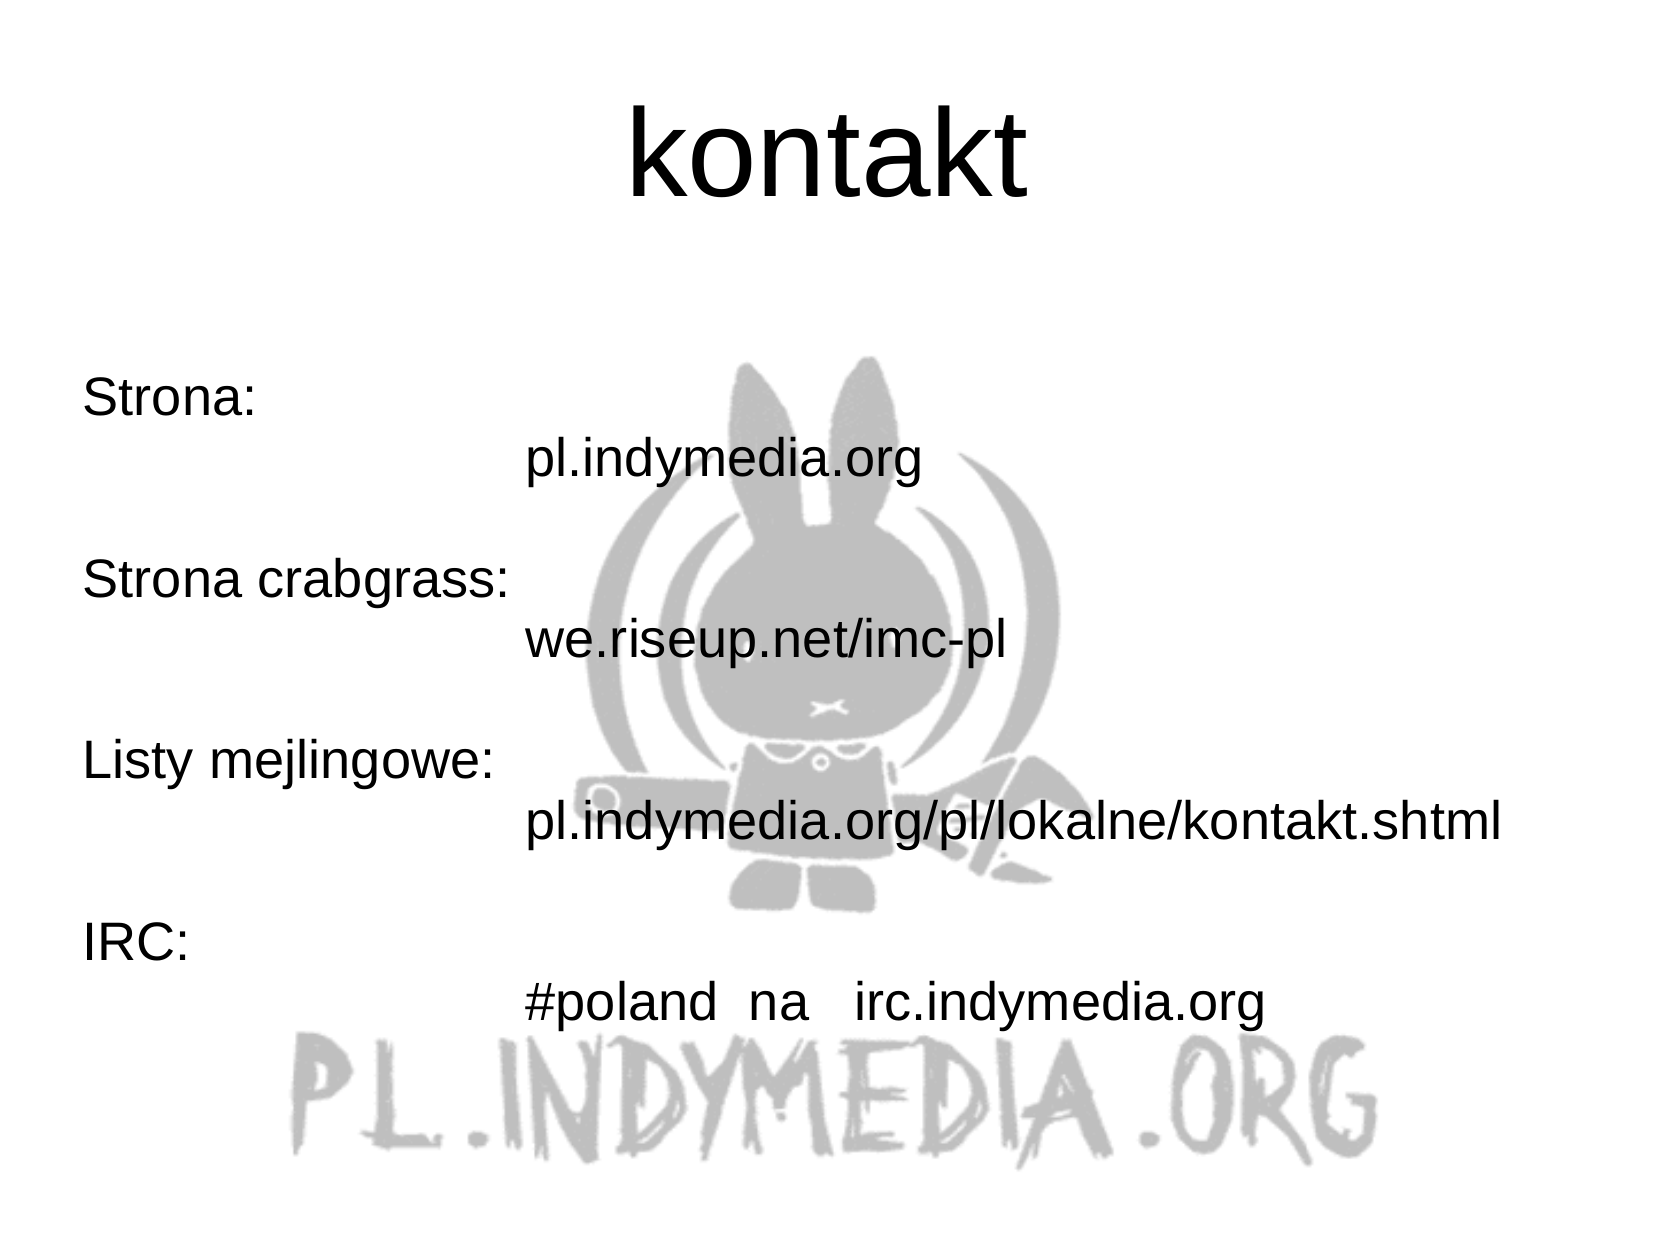

# kontakt
Strona:
						pl.indymedia.org
Strona crabgrass:
						we.riseup.net/imc-pl
Listy mejlingowe:
 						pl.indymedia.org/pl/lokalne/kontakt.shtml
IRC:
						#poland na irc.indymedia.org